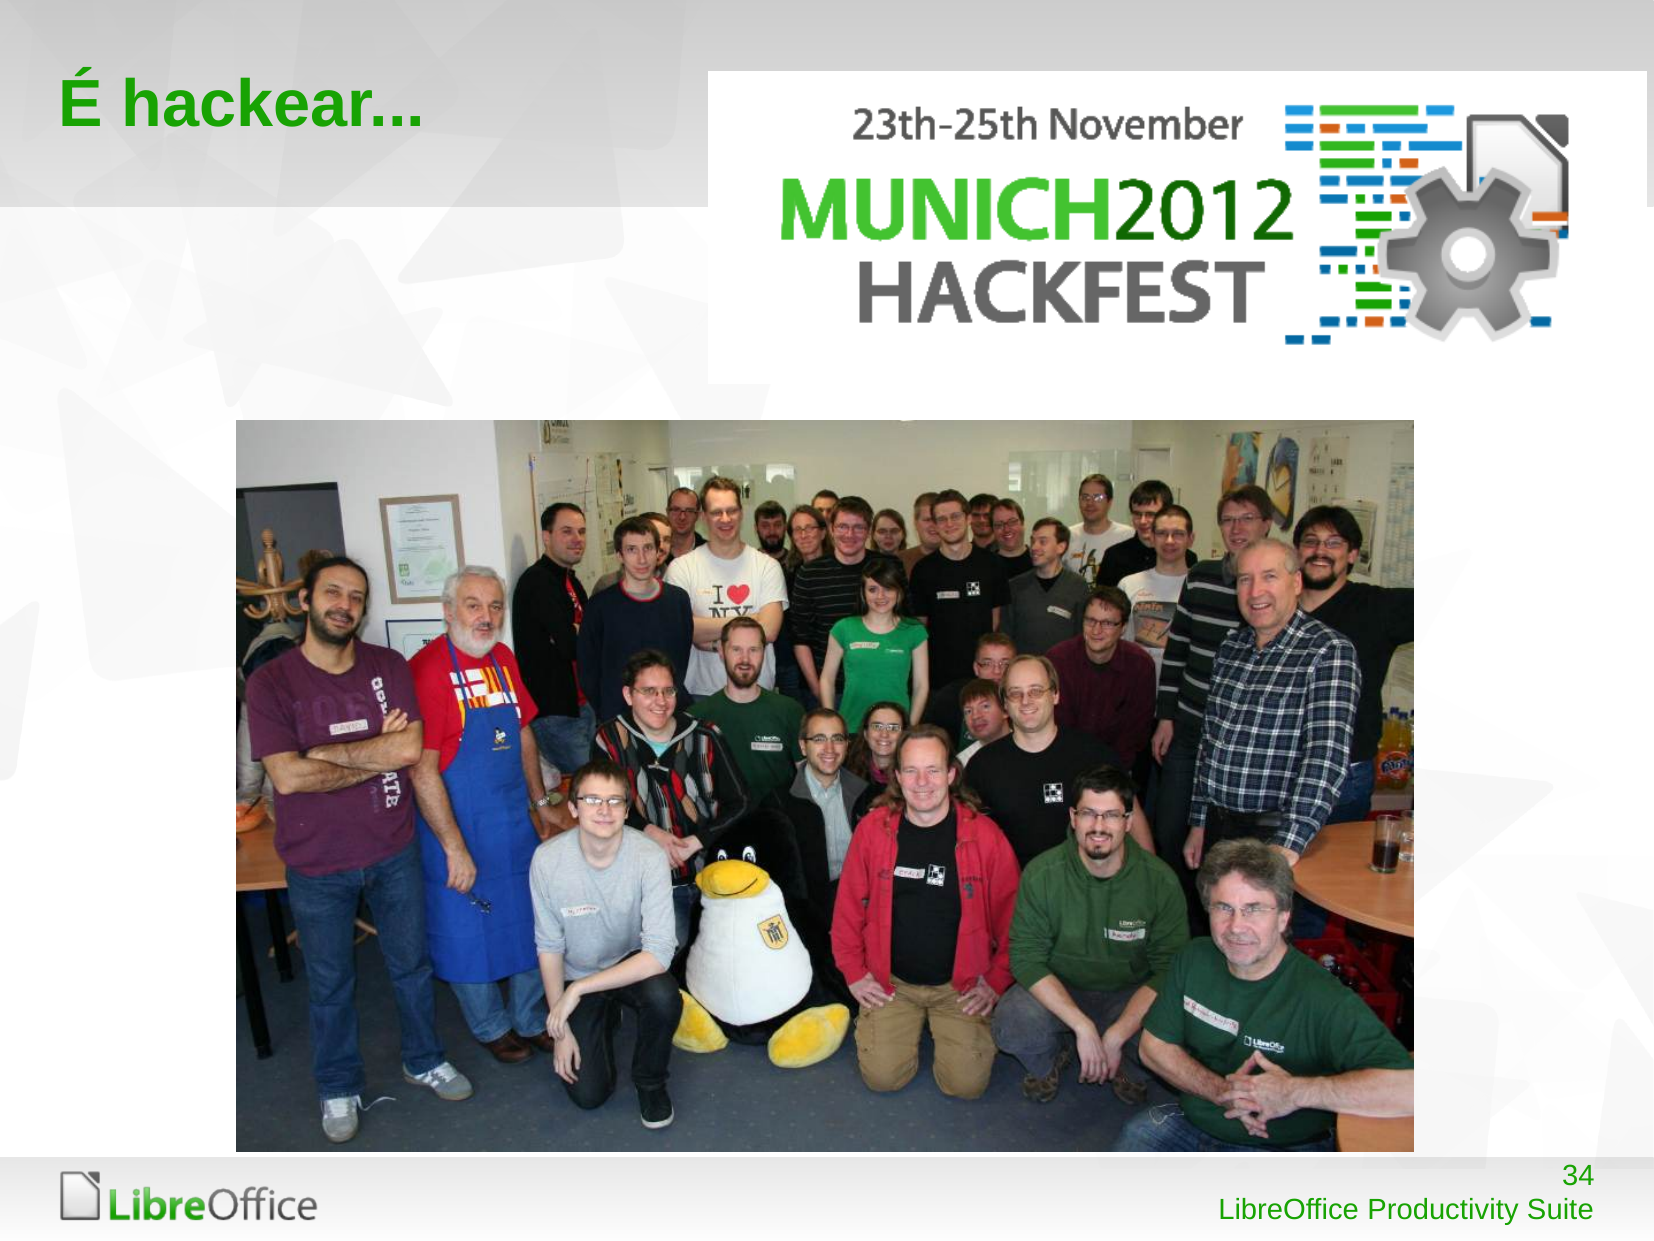

# É hackear...
34
LibreOffice Productivity Suite